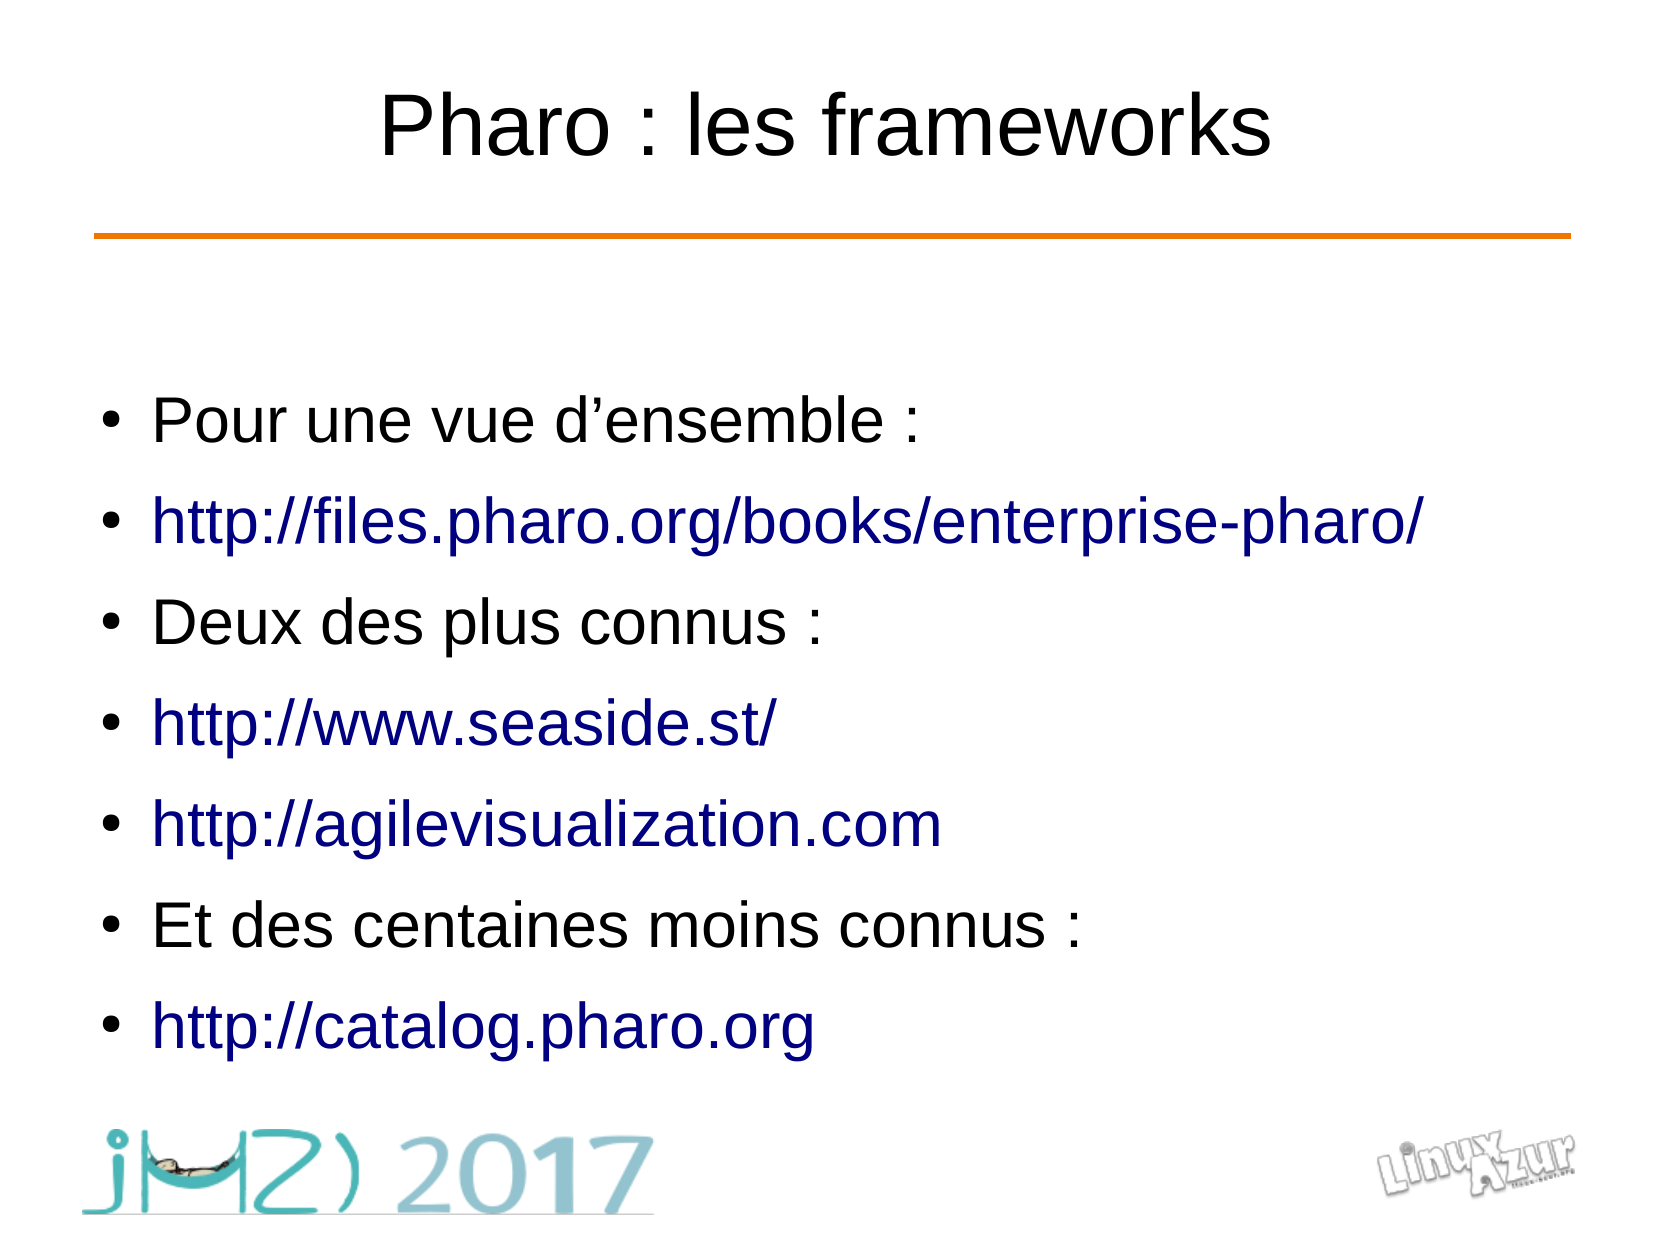

# Pharo : les frameworks
Pour une vue d’ensemble :
http://files.pharo.org/books/enterprise-pharo/
Deux des plus connus :
http://www.seaside.st/
http://agilevisualization.com
Et des centaines moins connus :
http://catalog.pharo.org